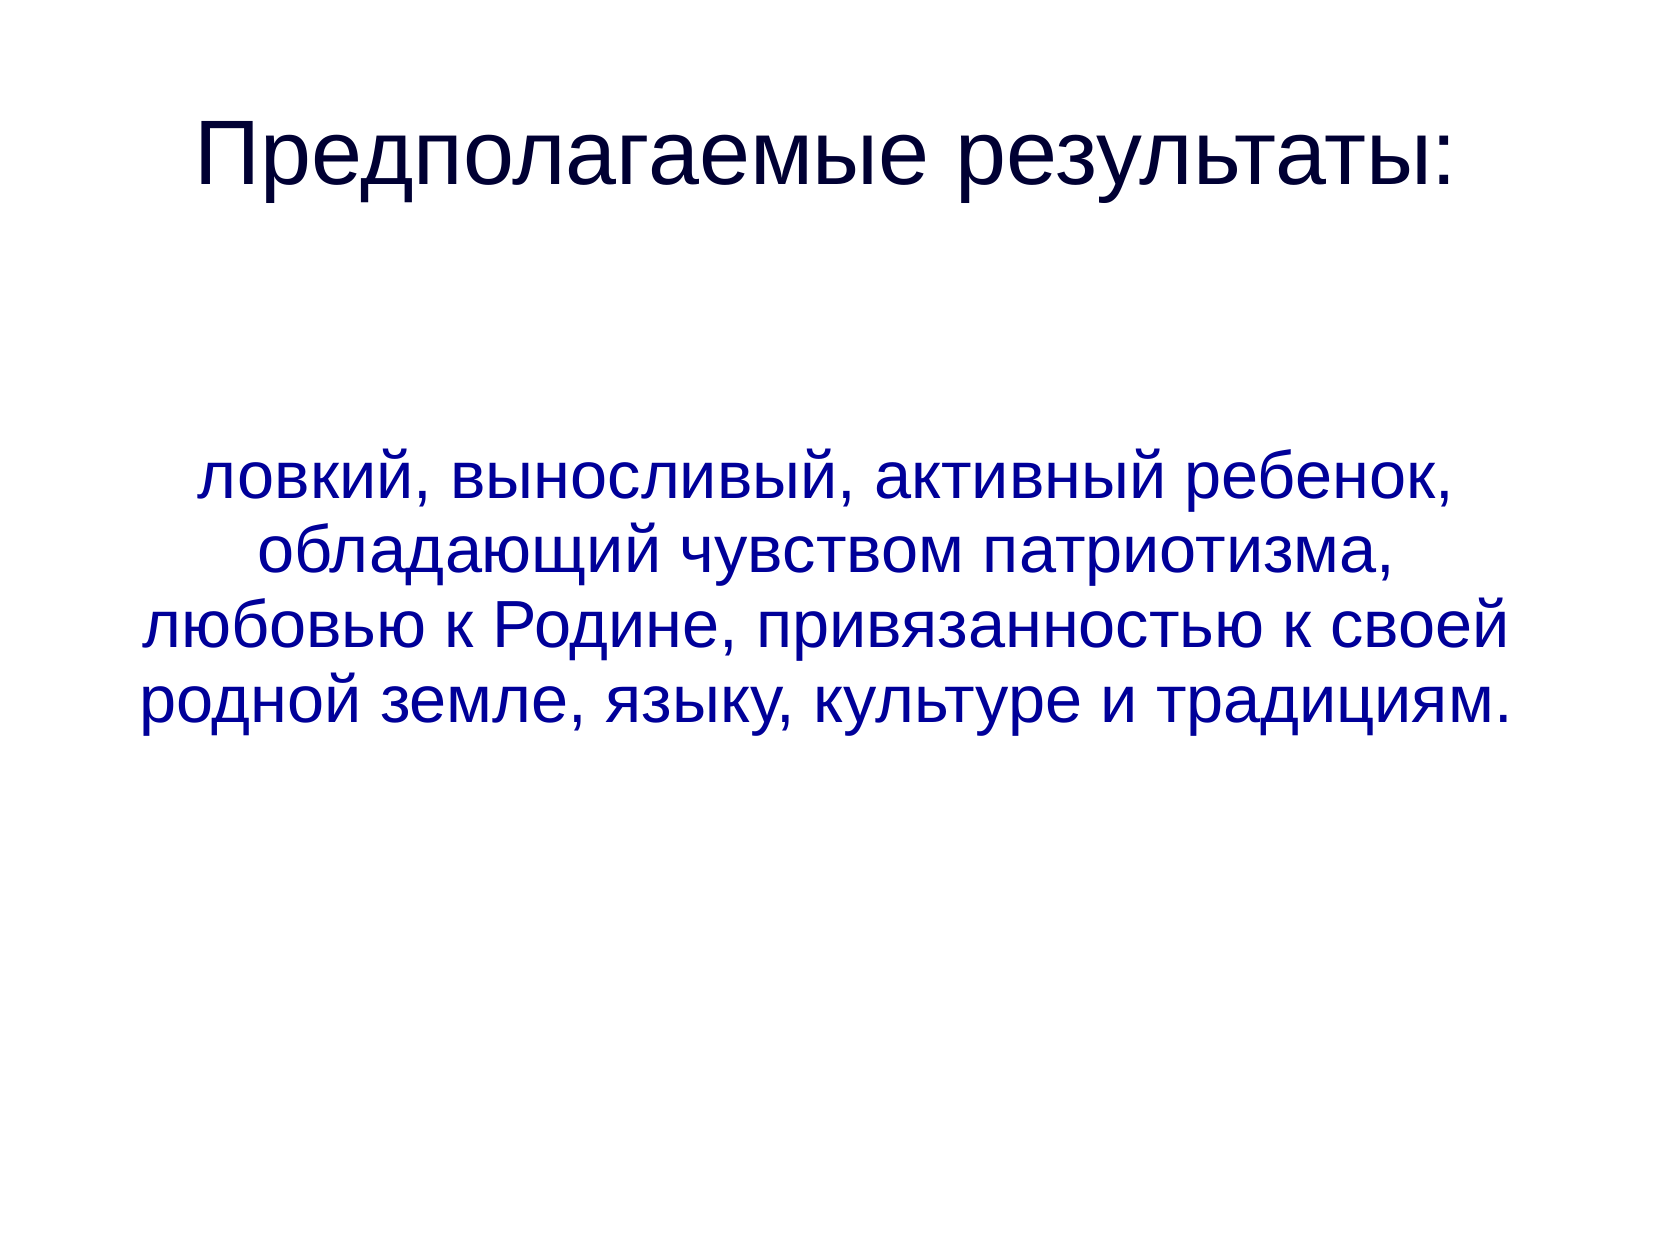

# Предполагаемые результаты:
ловкий, выносливый, активный ребенок, обладающий чувством патриотизма,
любовью к Родине, привязанностью к своей родной земле, языку, культуре и традициям.